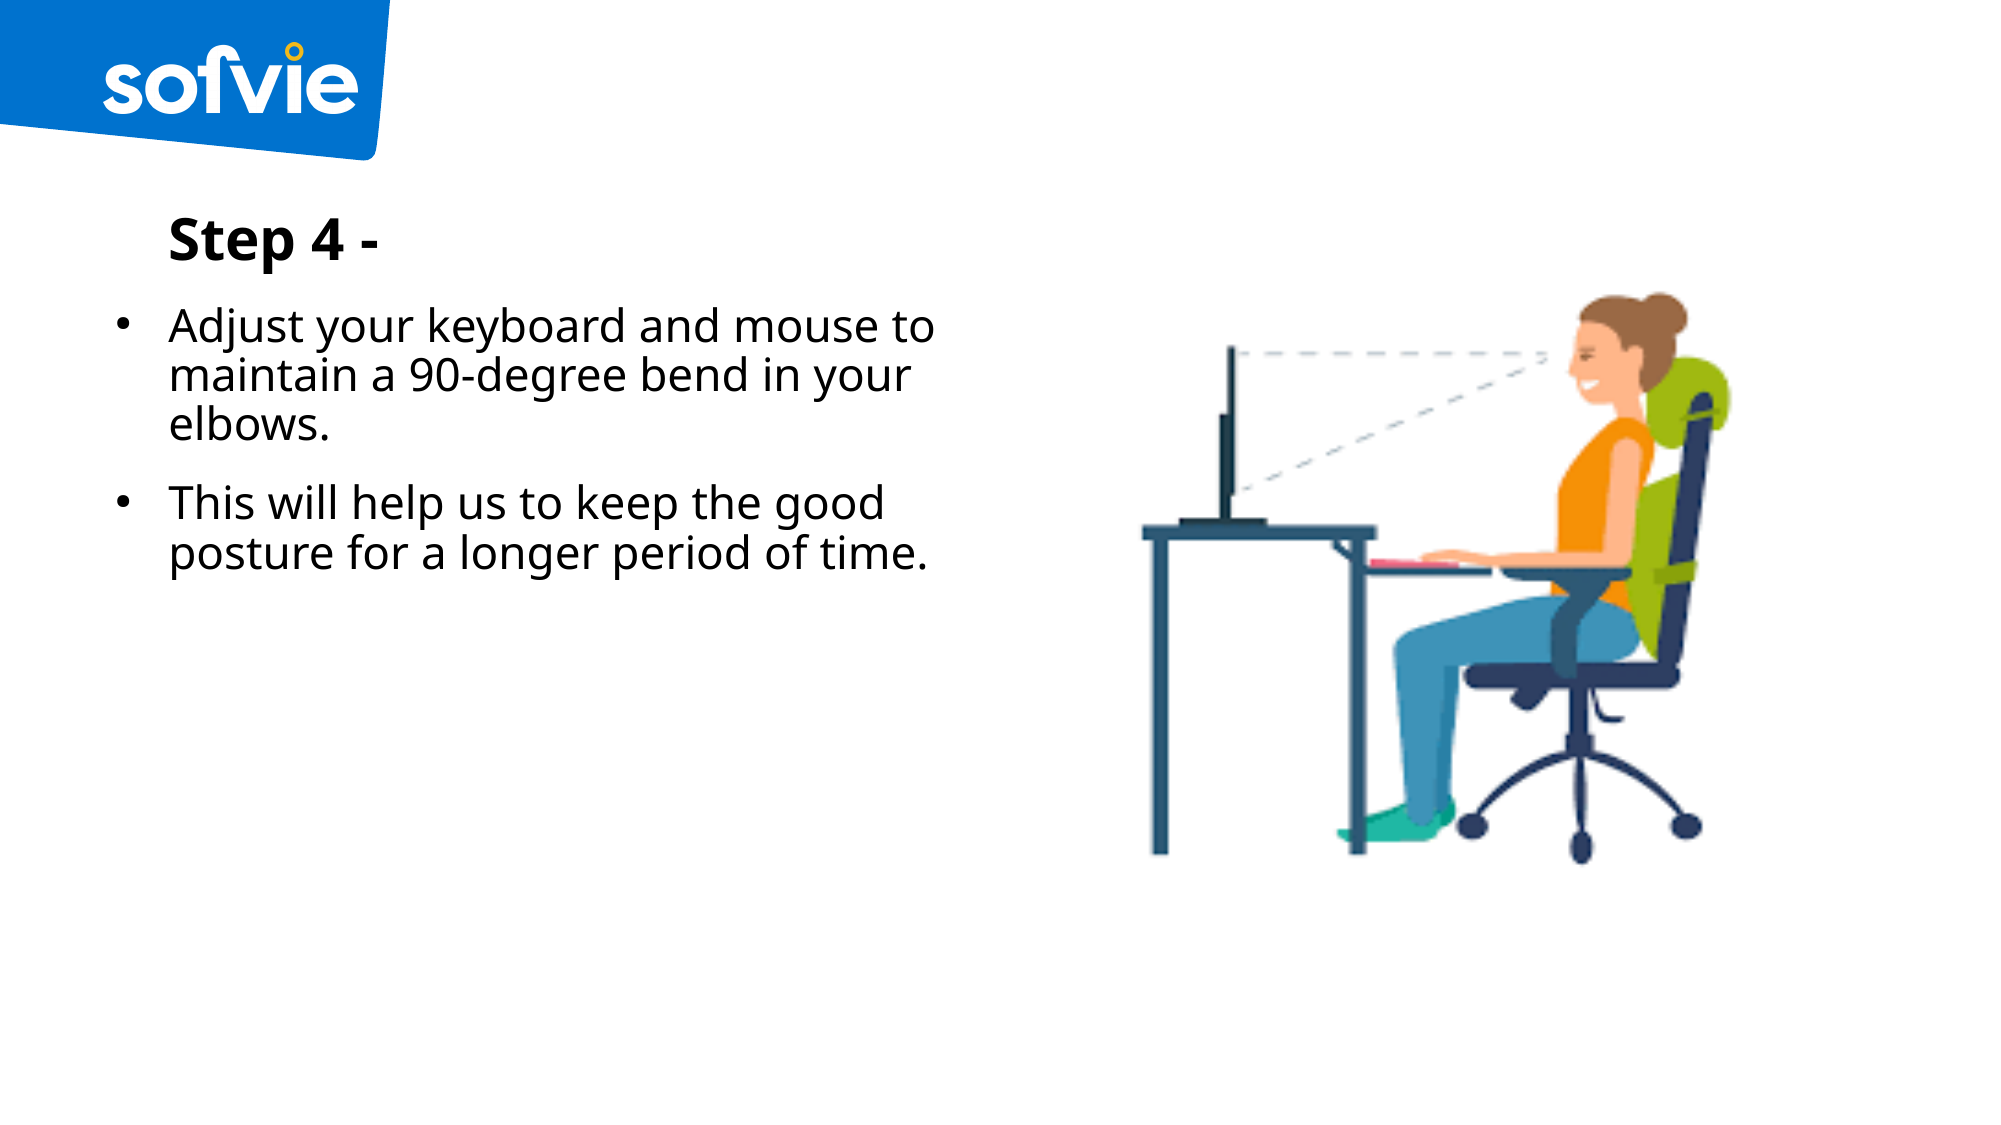

Step 4 -
Adjust your keyboard and mouse to maintain a 90-degree bend in your elbows.
This will help us to keep the good posture for a longer period of time.
#